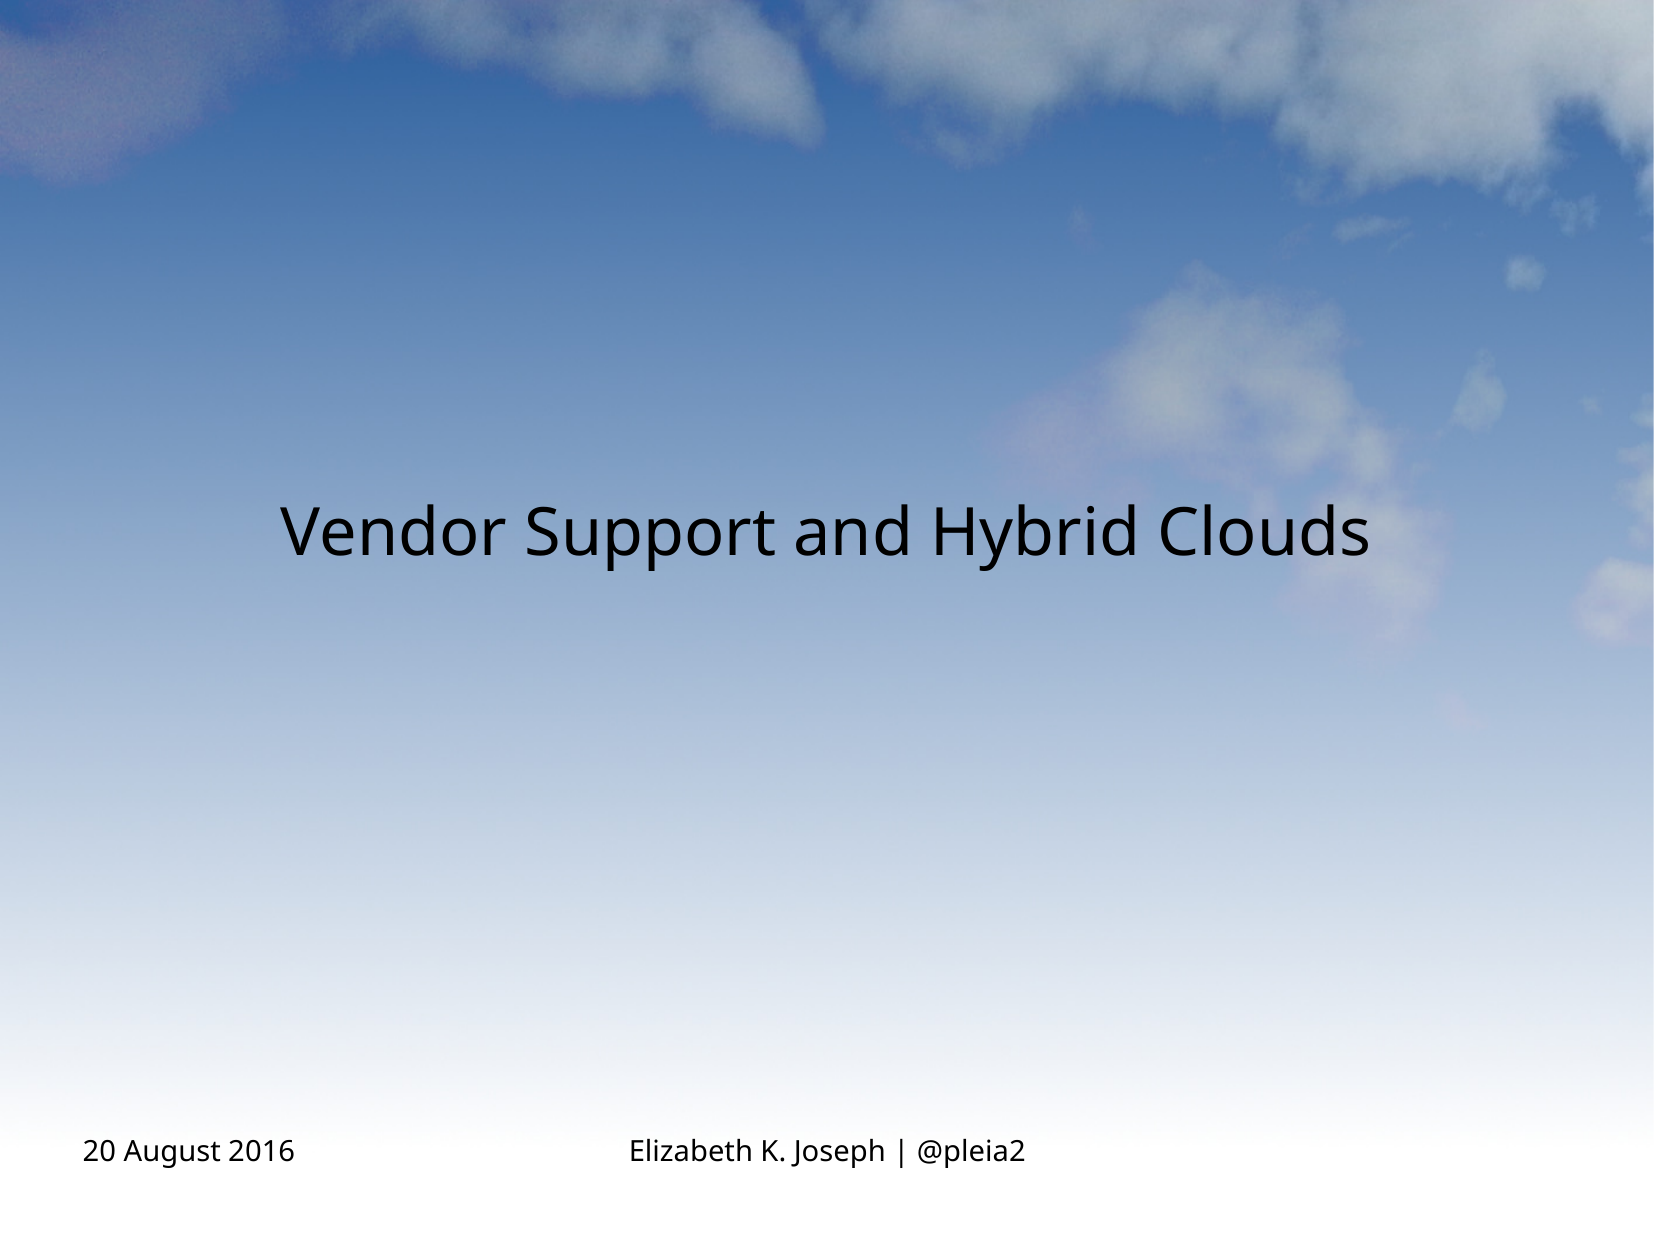

# Vendor Support and Hybrid Clouds
20 August 2016
Elizabeth K. Joseph | @pleia2